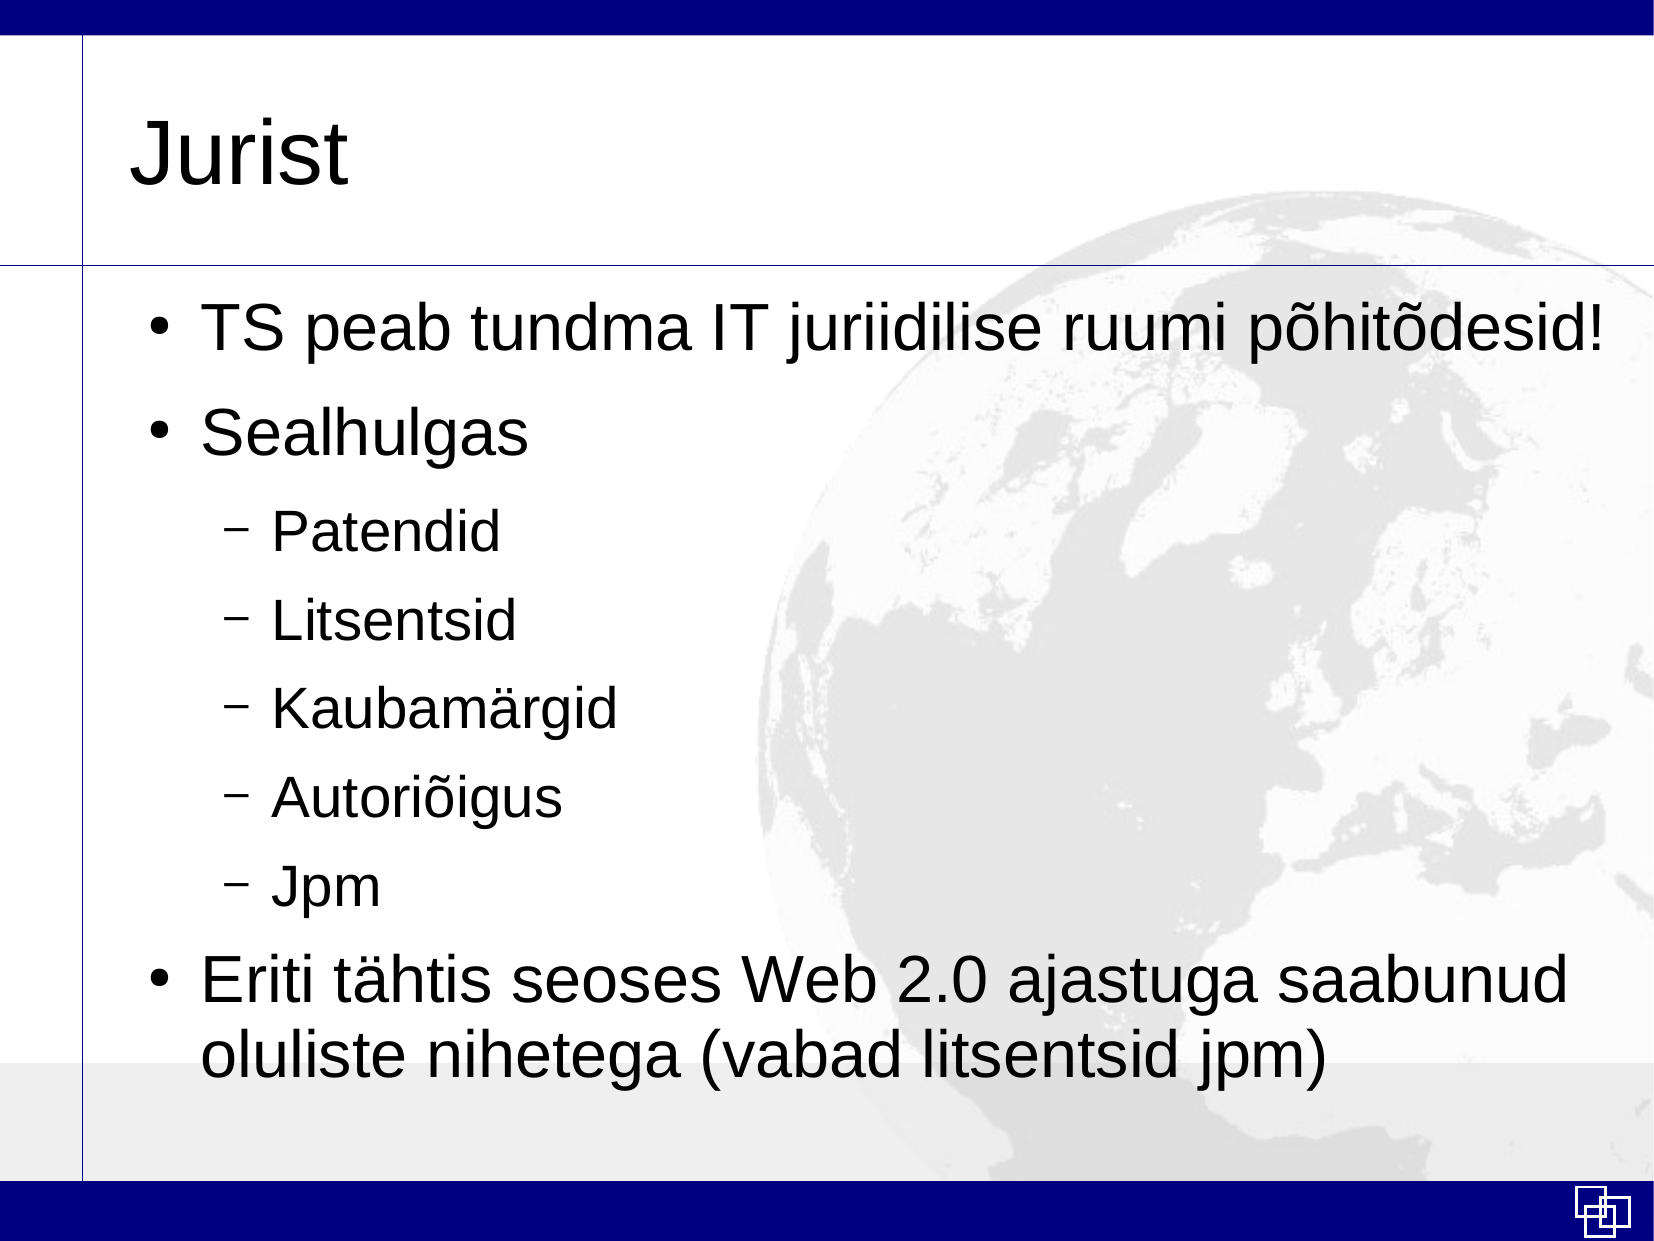

# Jurist
TS peab tundma IT juriidilise ruumi põhitõdesid!
Sealhulgas
Patendid
Litsentsid
Kaubamärgid
Autoriõigus
Jpm
Eriti tähtis seoses Web 2.0 ajastuga saabunud oluliste nihetega (vabad litsentsid jpm)